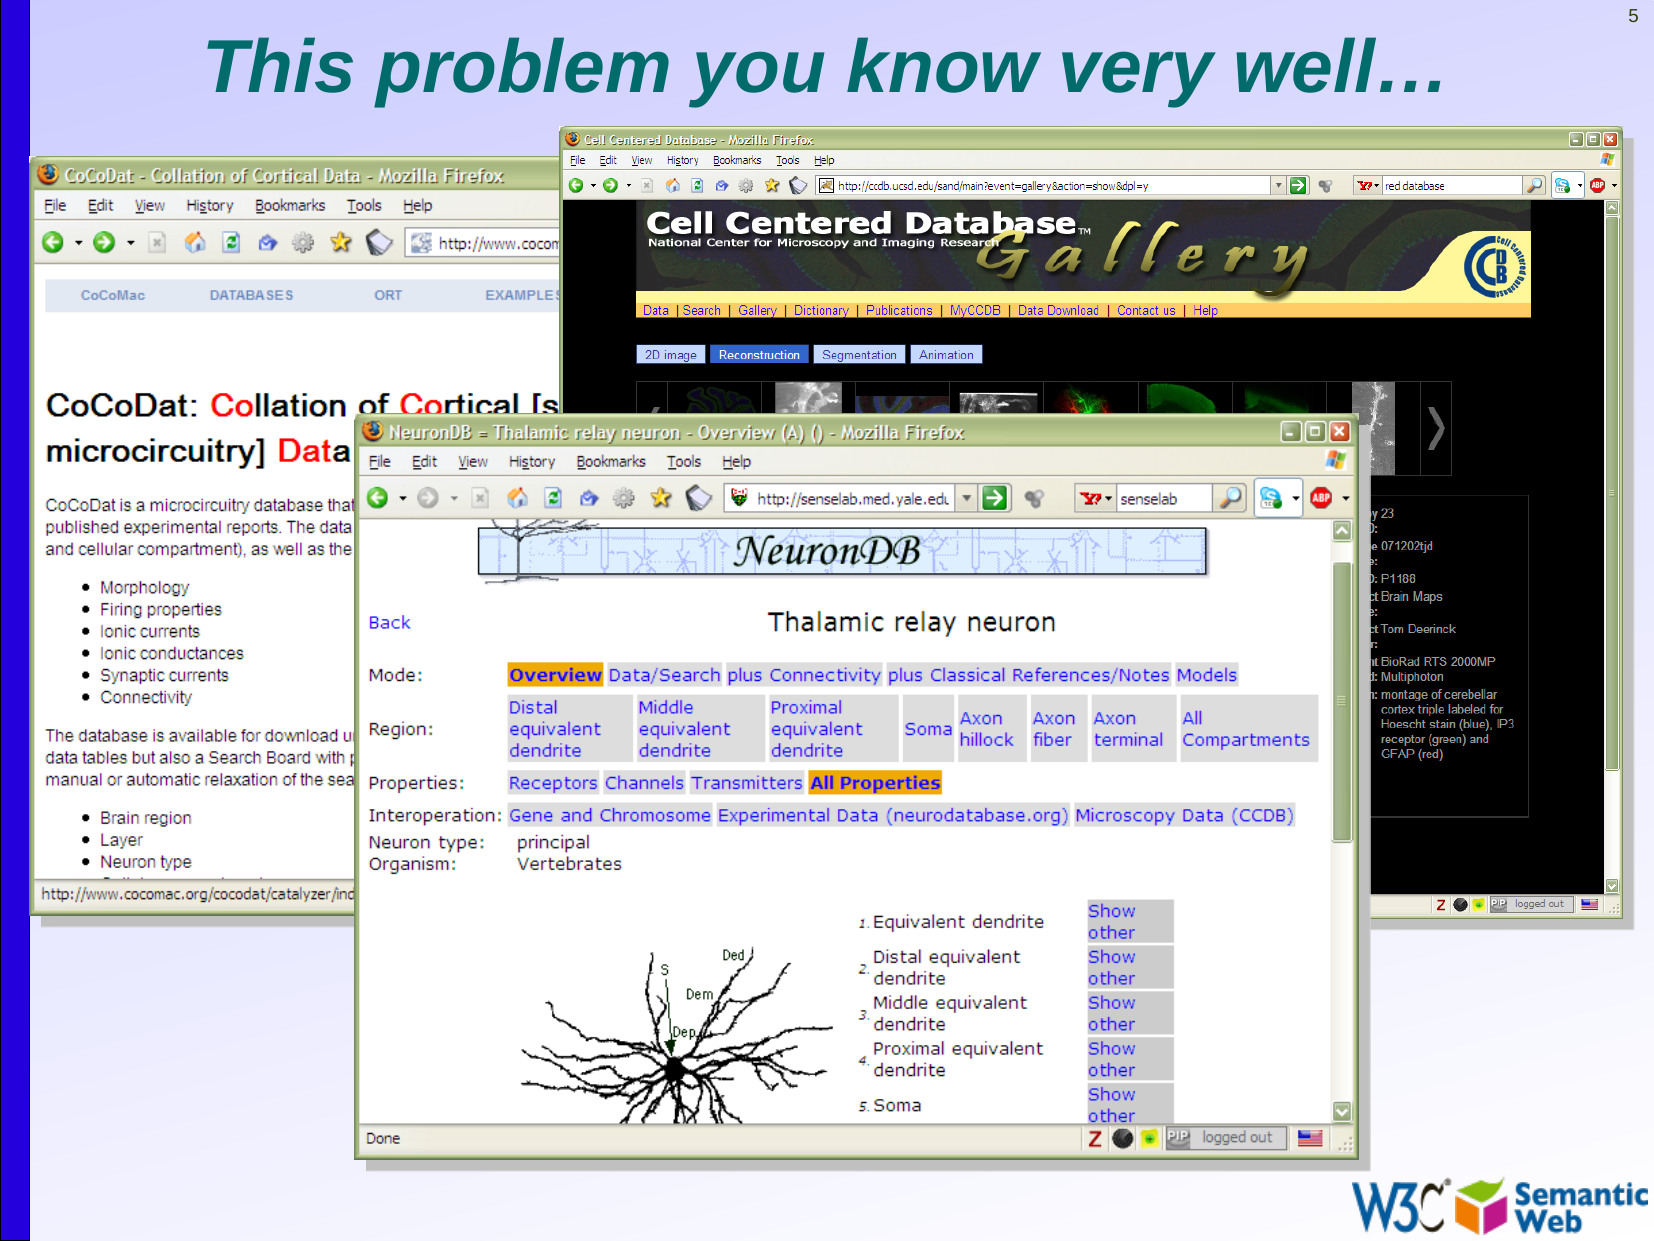

# This problem you know very well…